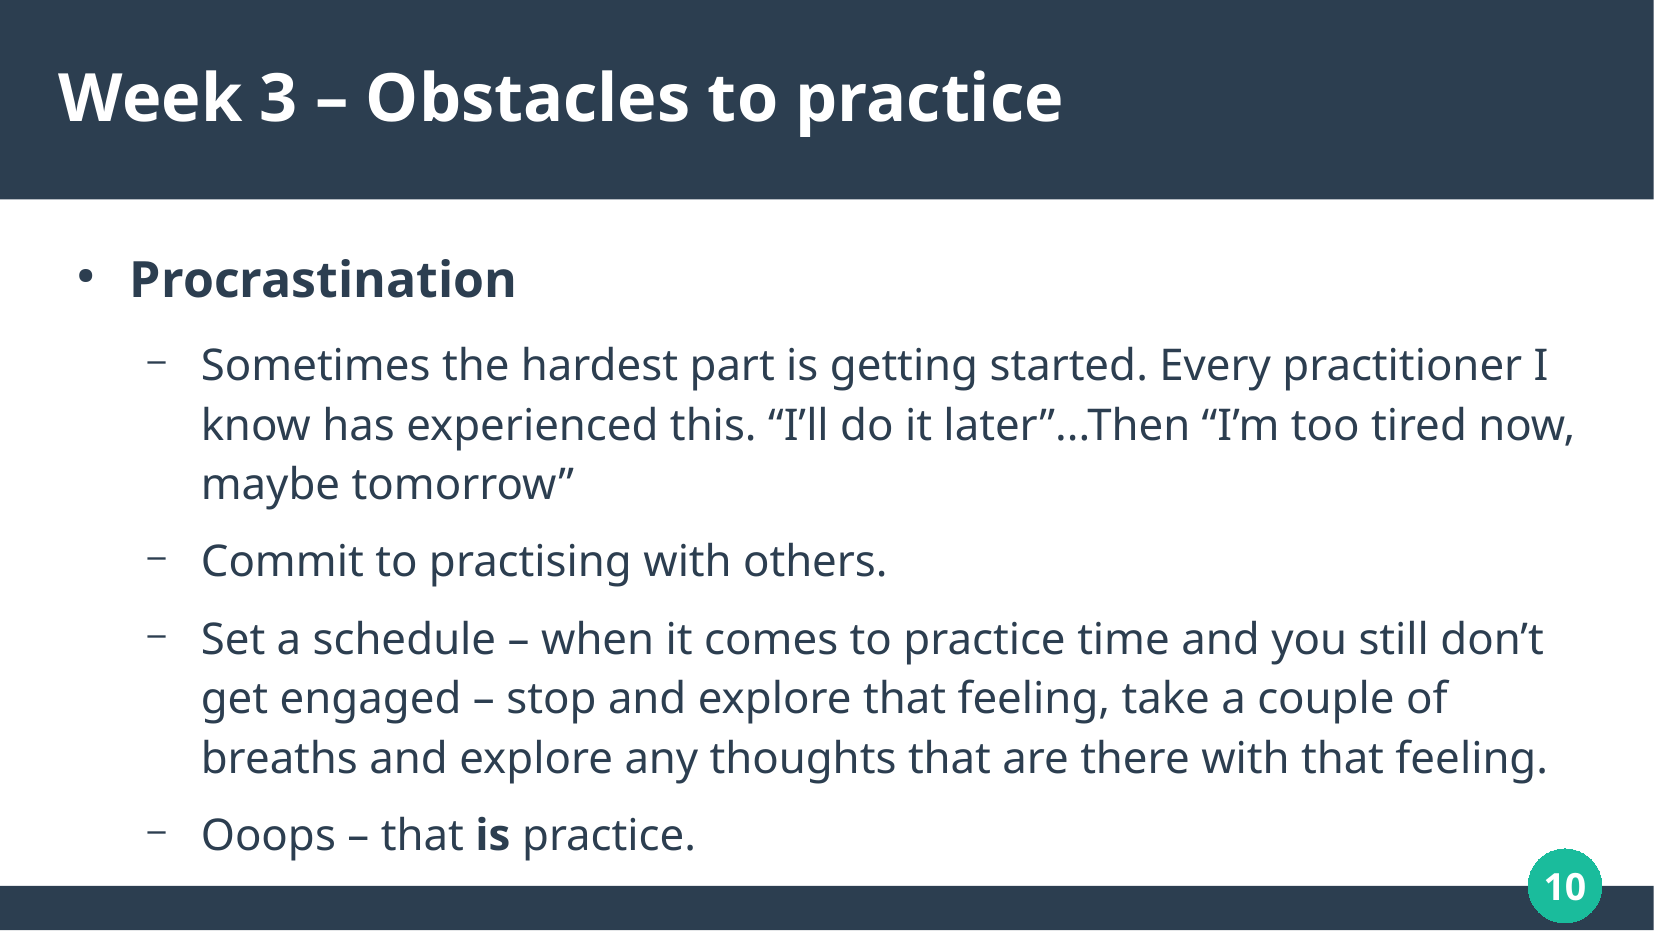

# Week 3 – Obstacles to practice
Procrastination
Sometimes the hardest part is getting started. Every practitioner I know has experienced this. “I’ll do it later”...Then “I’m too tired now, maybe tomorrow”
Commit to practising with others.
Set a schedule – when it comes to practice time and you still don’t get engaged – stop and explore that feeling, take a couple of breaths and explore any thoughts that are there with that feeling.
Ooops – that is practice.
10